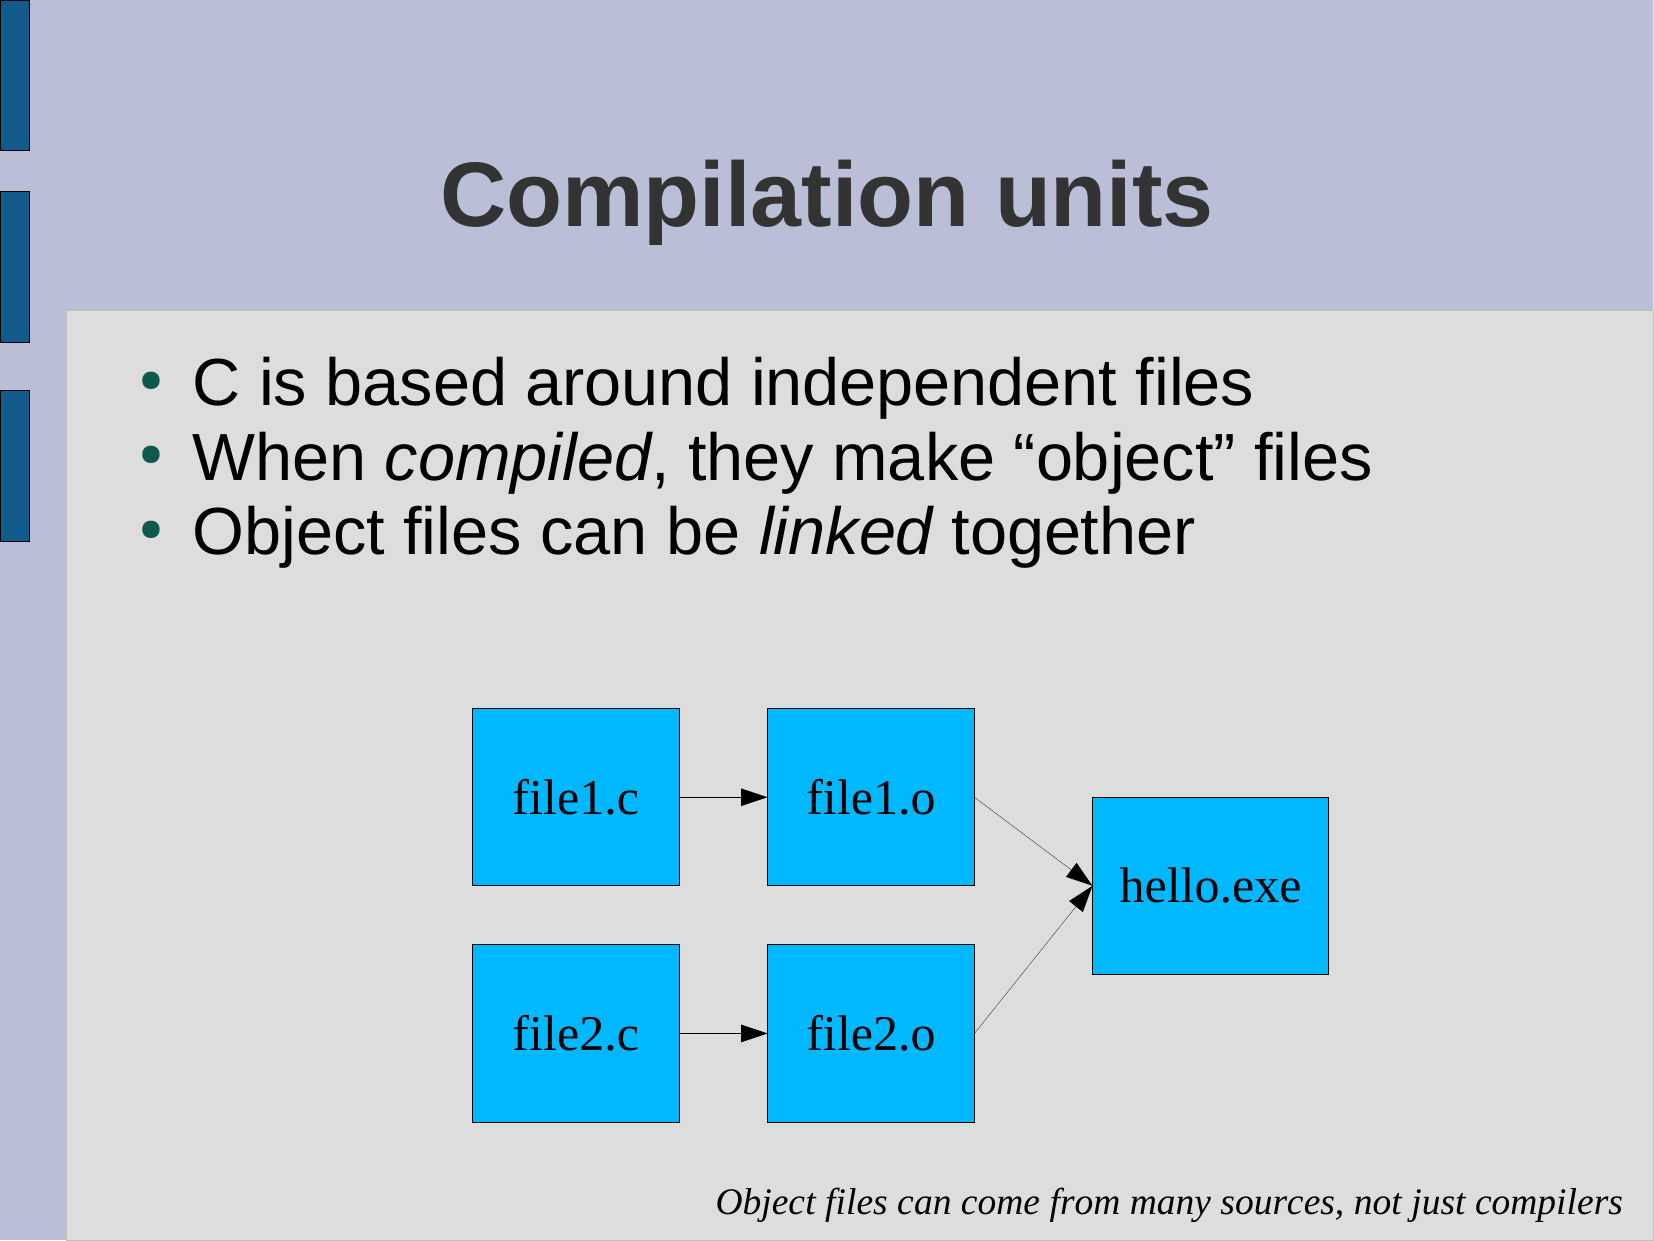

# Compilation units
C is based around independent files
When compiled, they make “object” files
Object files can be linked together
file1.c
file1.o
hello.exe
file2.c
file2.o
Object files can come from many sources, not just compilers